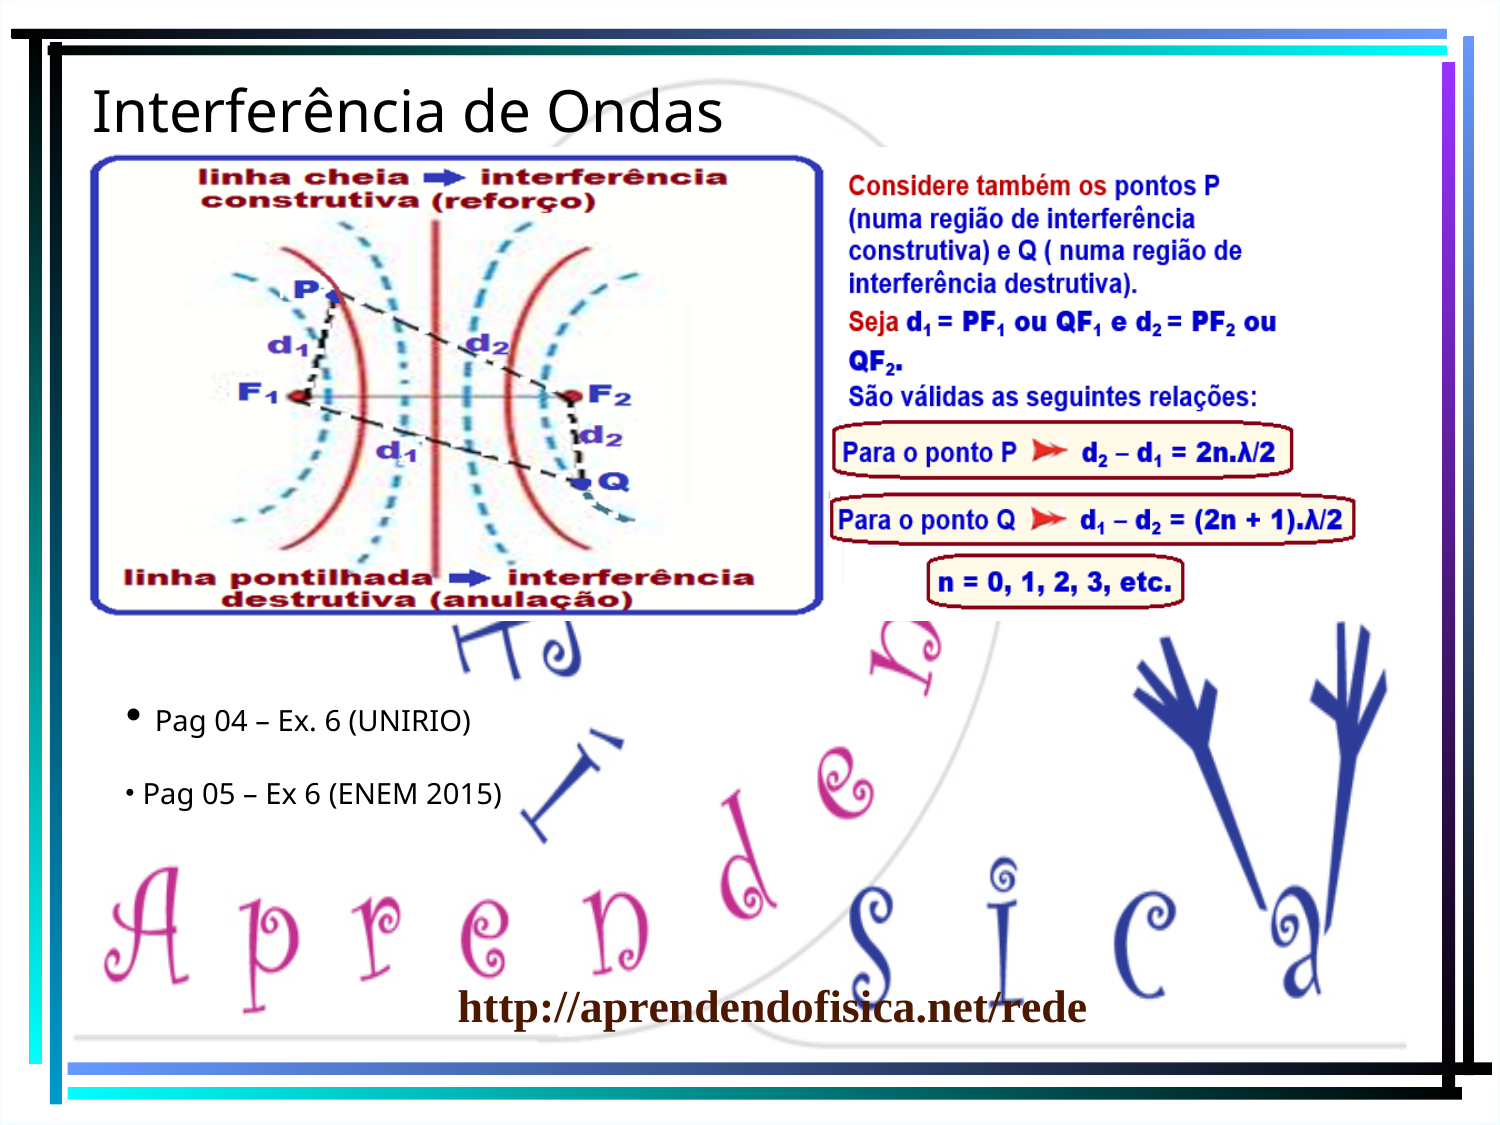

# Interferência de Ondas
 Pag 04 – Ex. 6 (UNIRIO)
 Pag 05 – Ex 6 (ENEM 2015)
http://aprendendofisica.net/rede